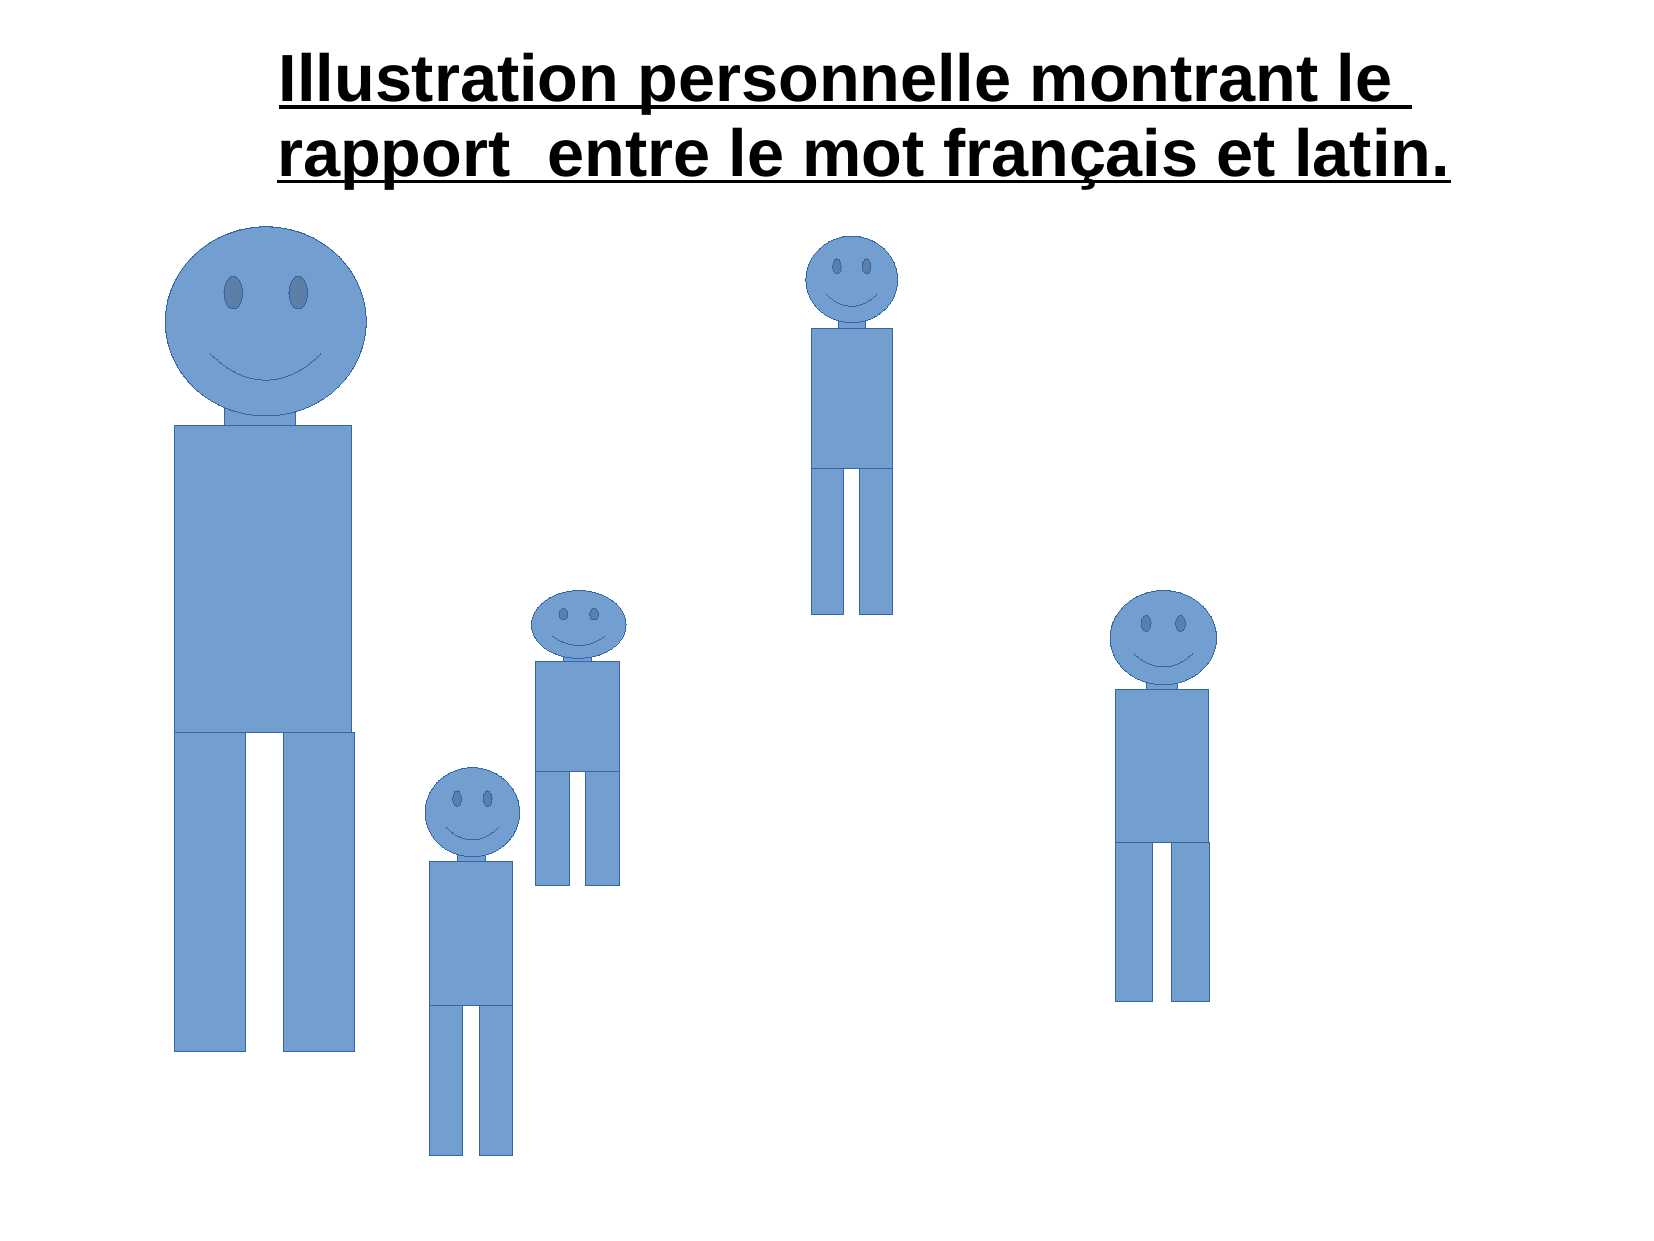

# Illustration personnelle montrant le rapport entre le mot français et latin.